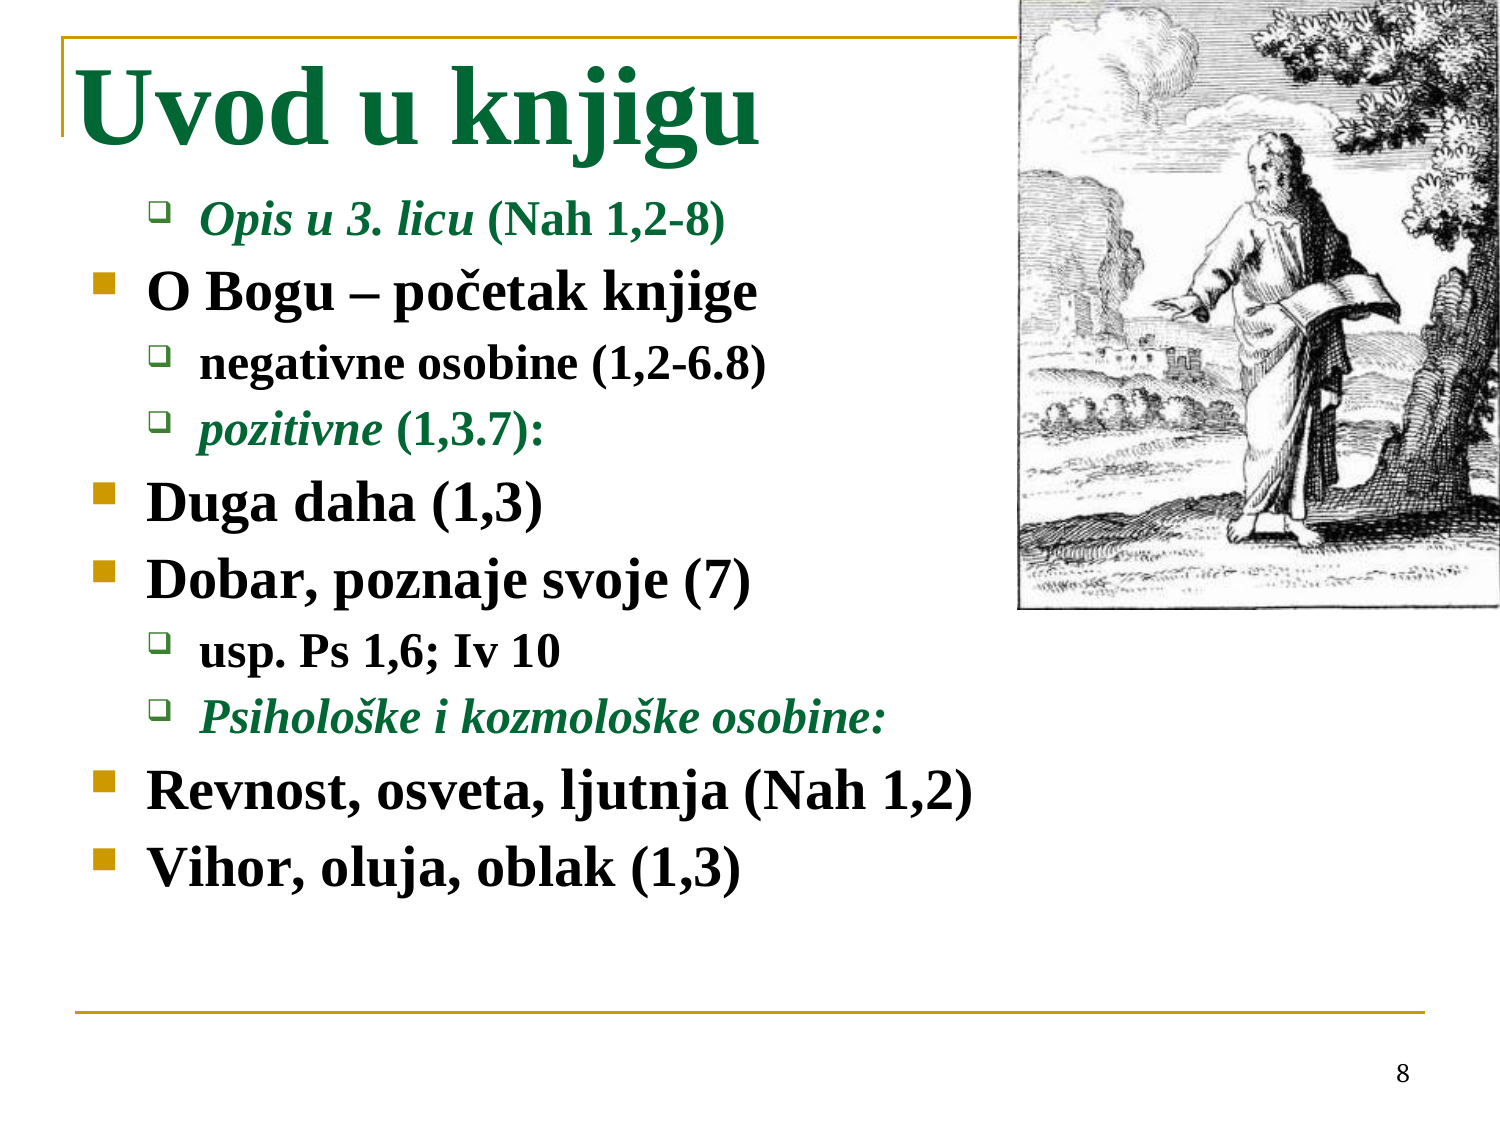

# Uvod u knjigu
Opis u 3. licu (Nah 1,2-8)
O Bogu – početak knjige
negativne osobine (1,2-6.8)
pozitivne (1,3.7):
Duga daha (1,3)
Dobar, poznaje svoje (7)
usp. Ps 1,6; Iv 10
Psihološke i kozmološke osobine:
Revnost, osveta, ljutnja (Nah 1,2)
Vihor, oluja, oblak (1,3)